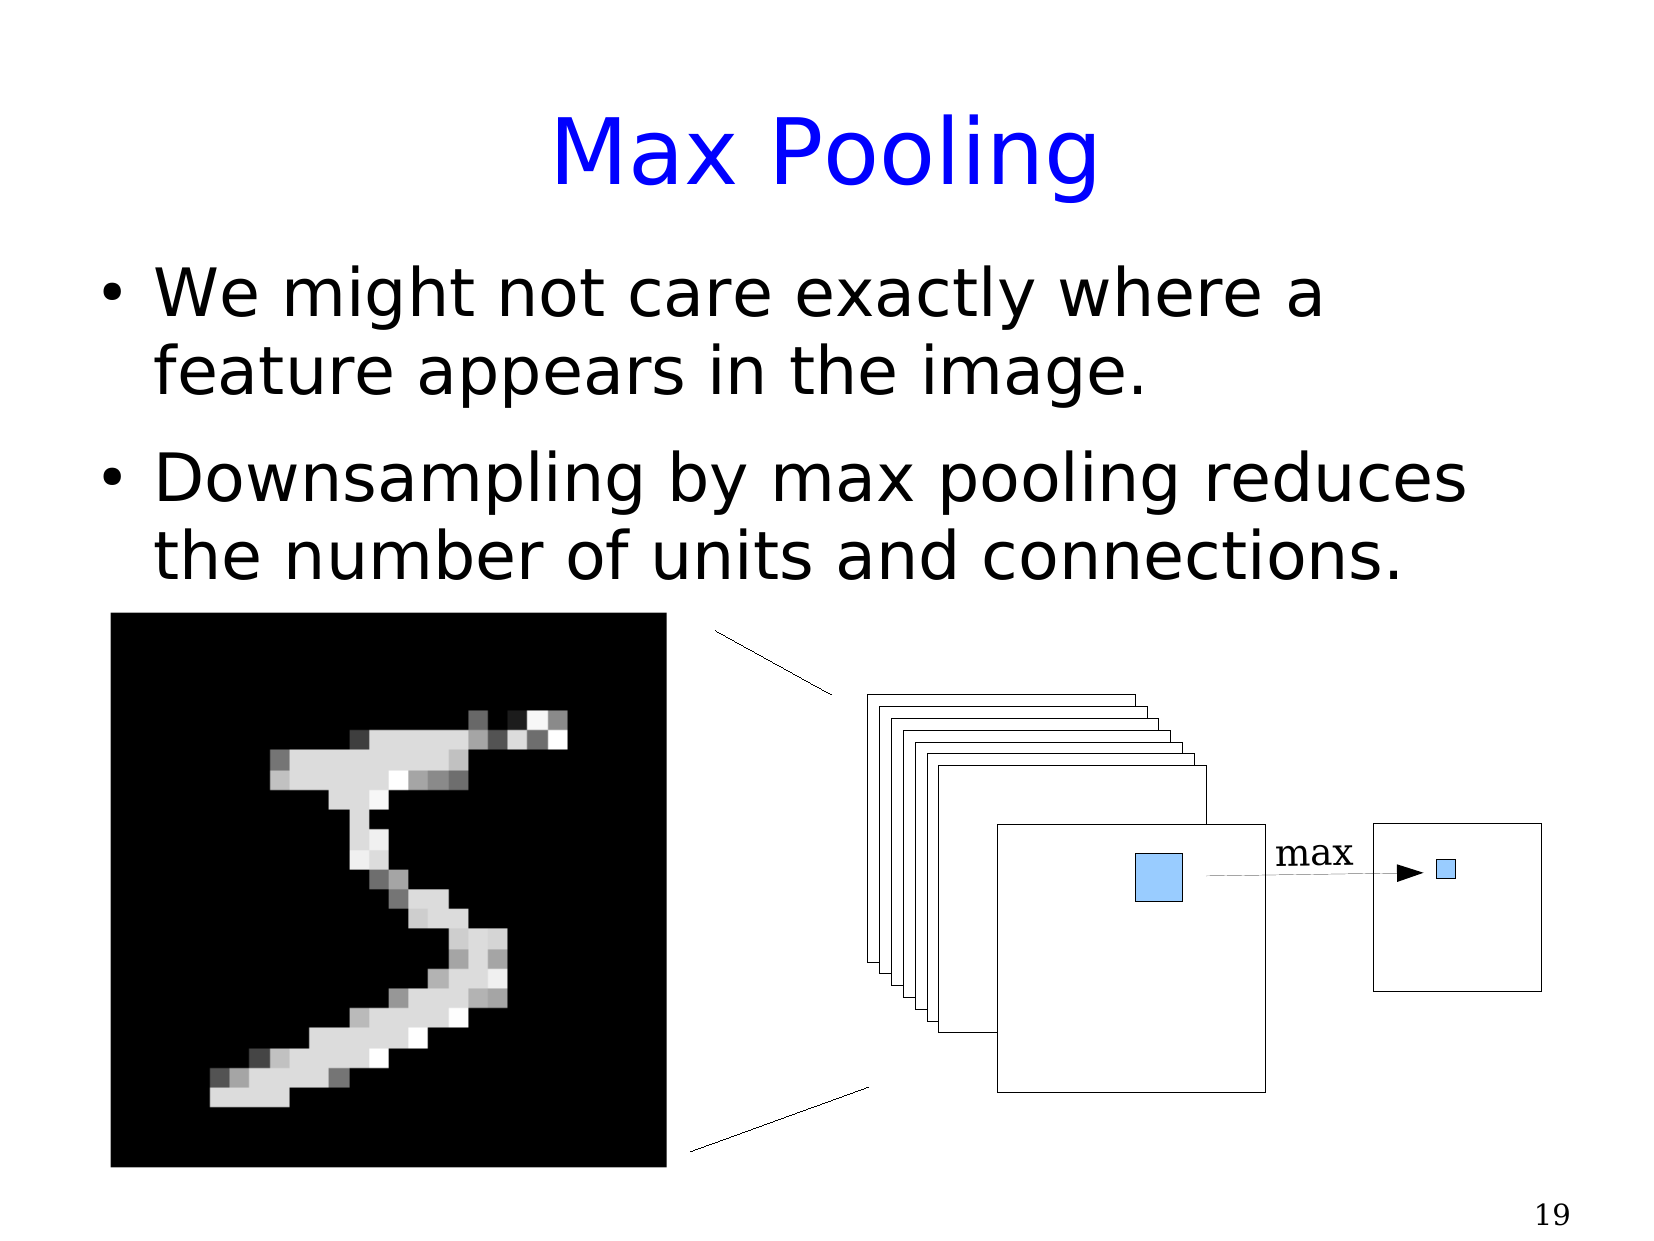

# Max Pooling
We might not care exactly where a feature appears in the image.
Downsampling by max pooling reduces the number of units and connections.
max
19